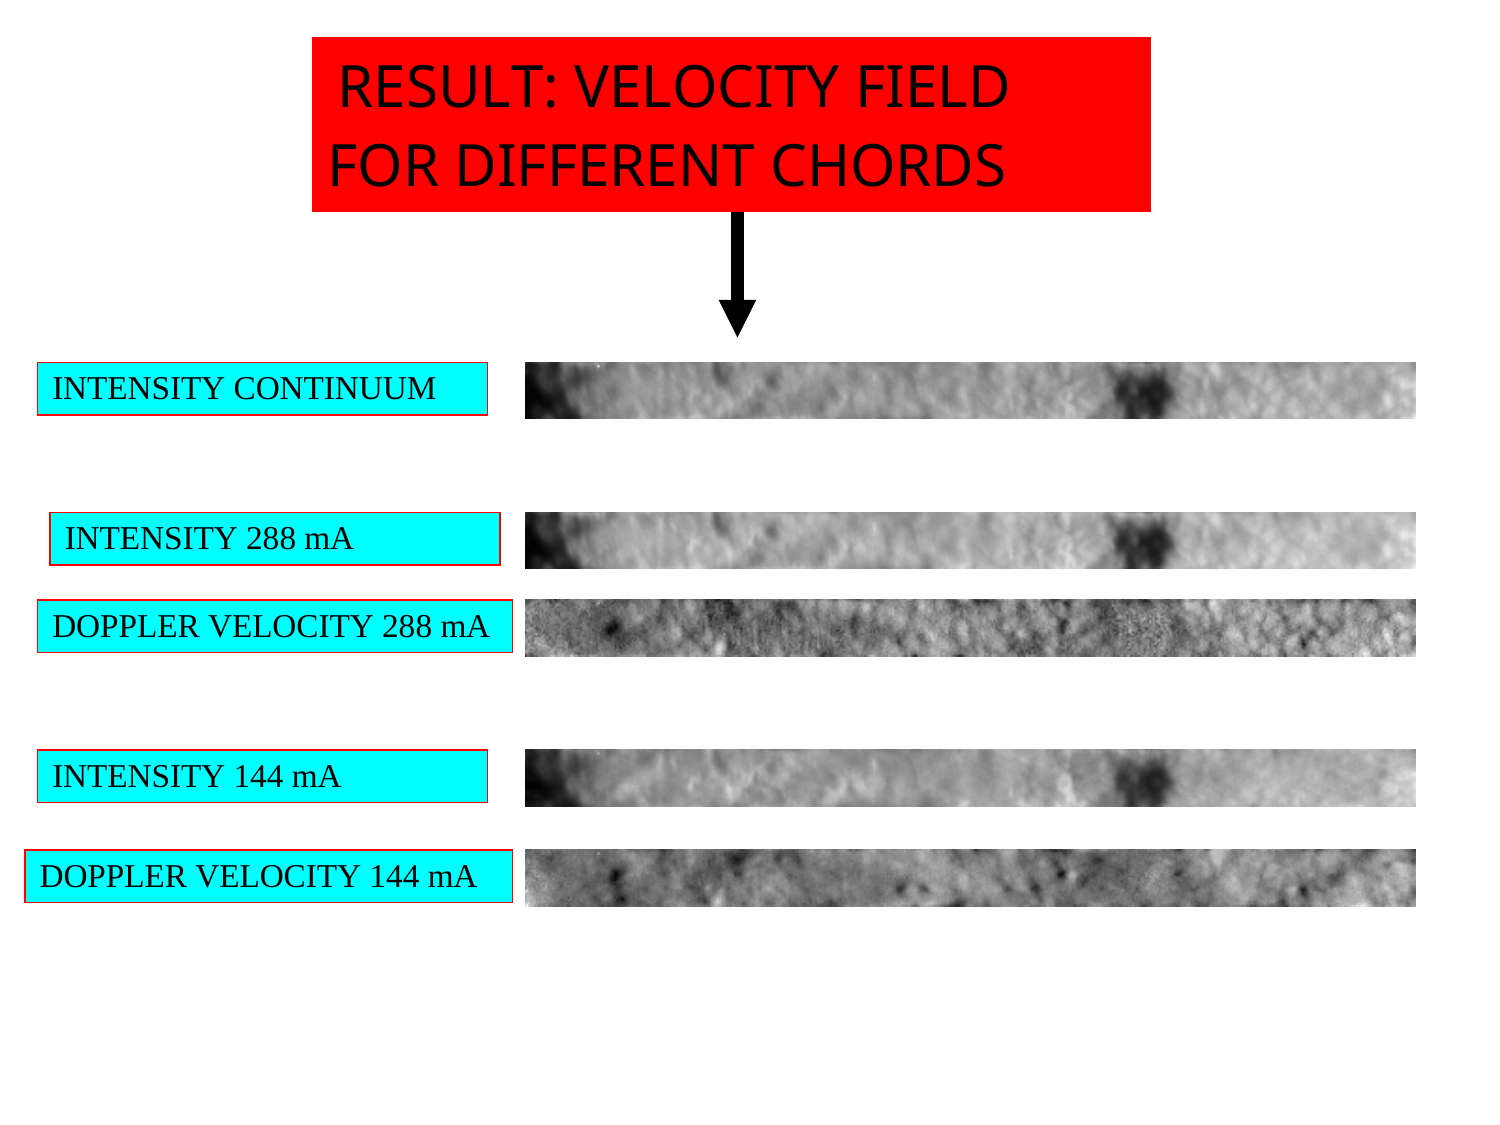

RESULT: VELOCITY FIELD FOR DIFFERENT CHORDS
INTENSITY CONTINUUM
INTENSITY 288 mA
DOPPLER VELOCITY 288 mA
INTENSITY 144 mA
DOPPLER VELOCITY 144 mA